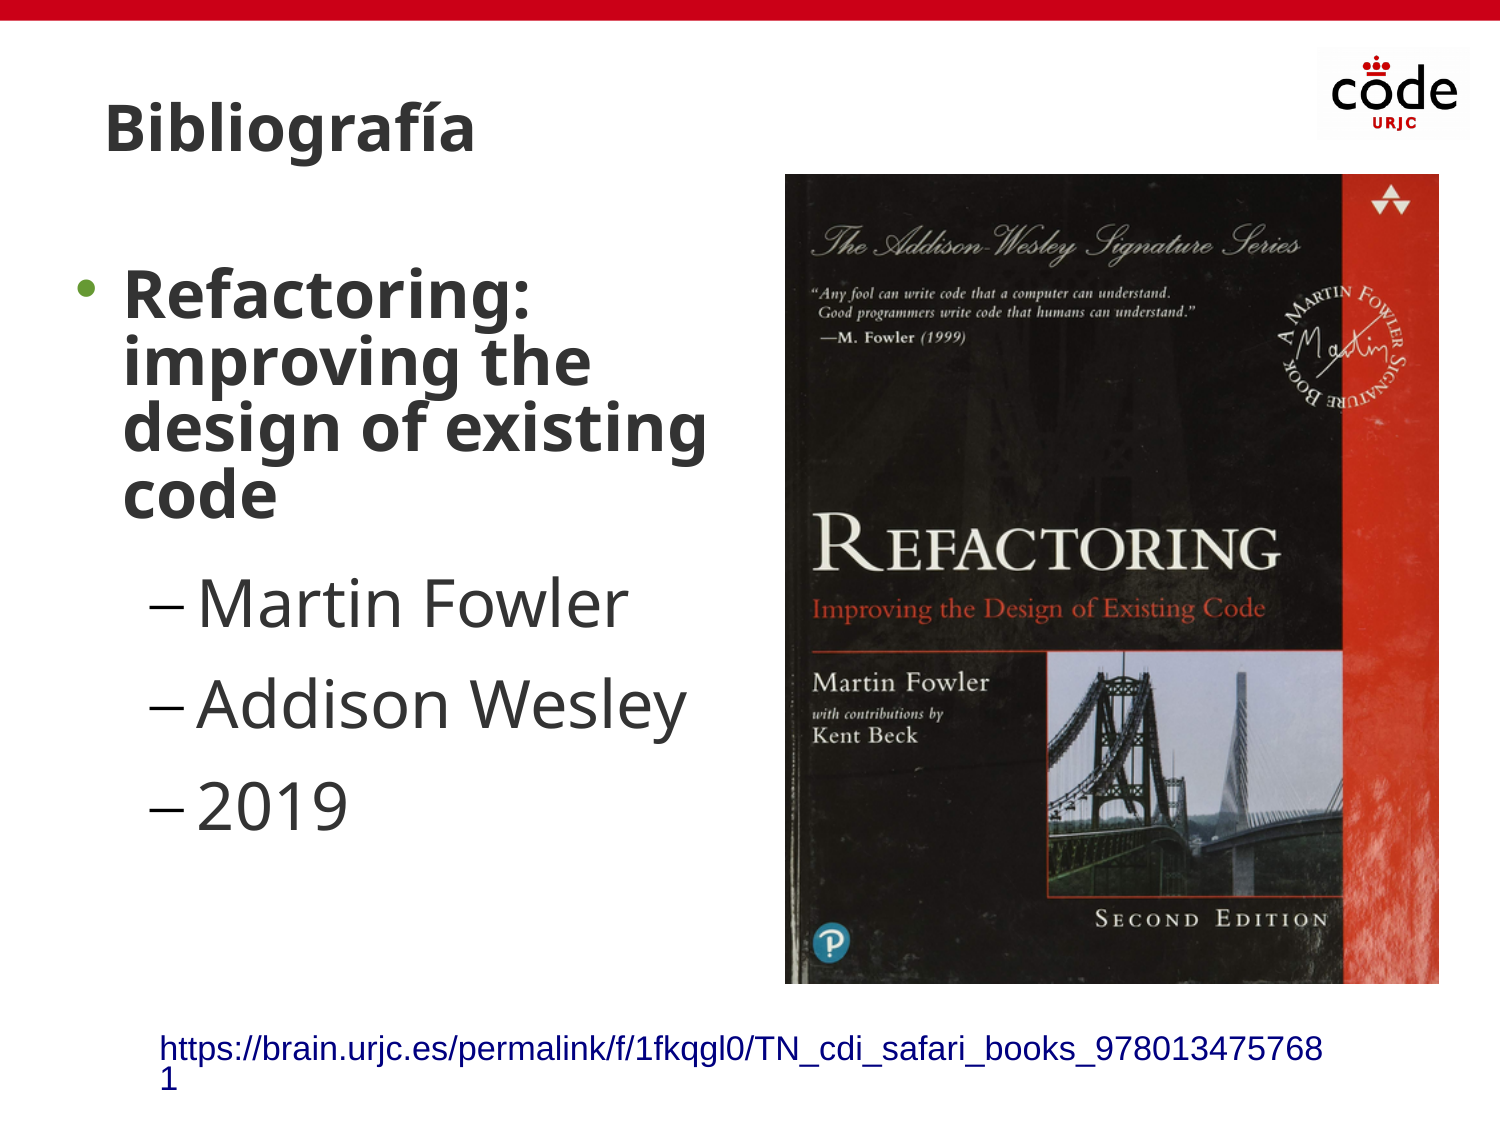

# Bibliografía
Refactoring: improving the design of existing code
Martin Fowler
Addison Wesley
2019
https://brain.urjc.es/permalink/f/1fkqgl0/TN_cdi_safari_books_9780134757681